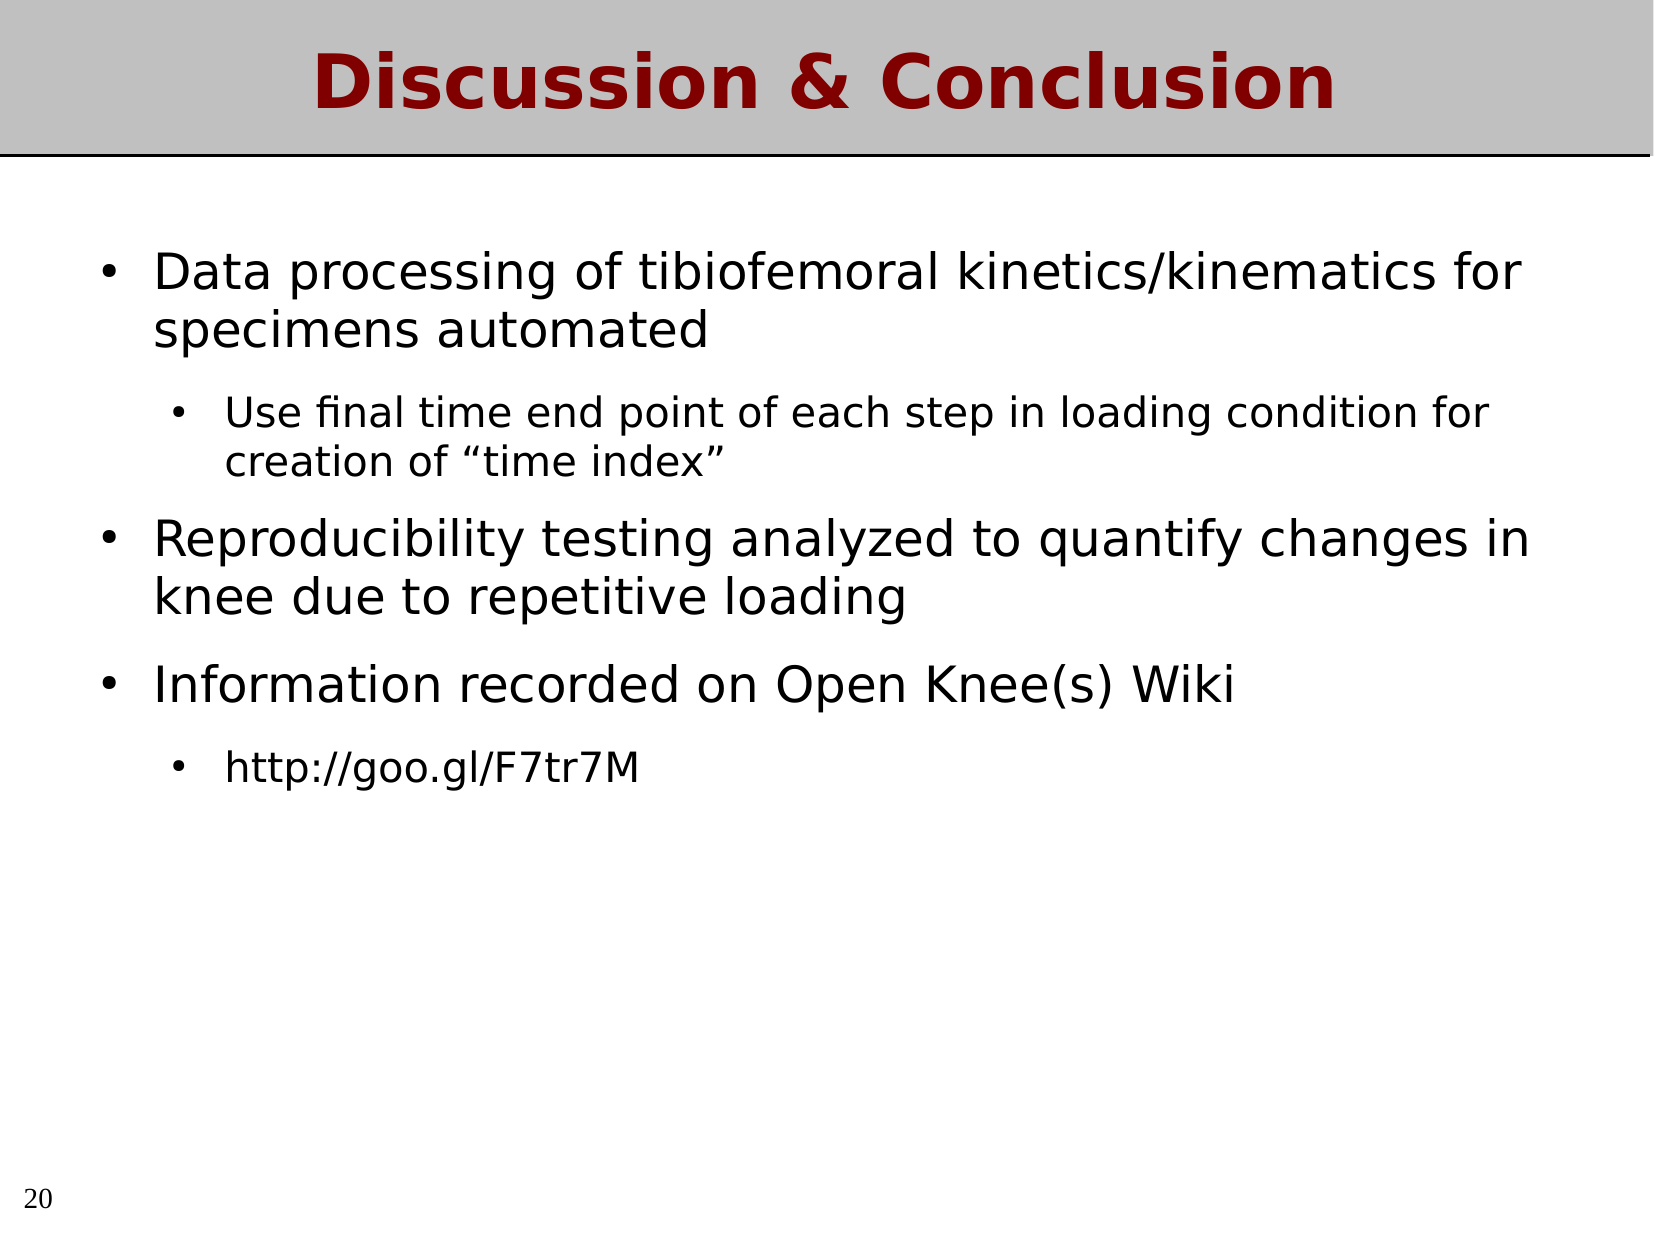

Discussion & Conclusion
# Data processing of tibiofemoral kinetics/kinematics for specimens automated
Use final time end point of each step in loading condition for creation of “time index”
Reproducibility testing analyzed to quantify changes in knee due to repetitive loading
Information recorded on Open Knee(s) Wiki
http://goo.gl/F7tr7M